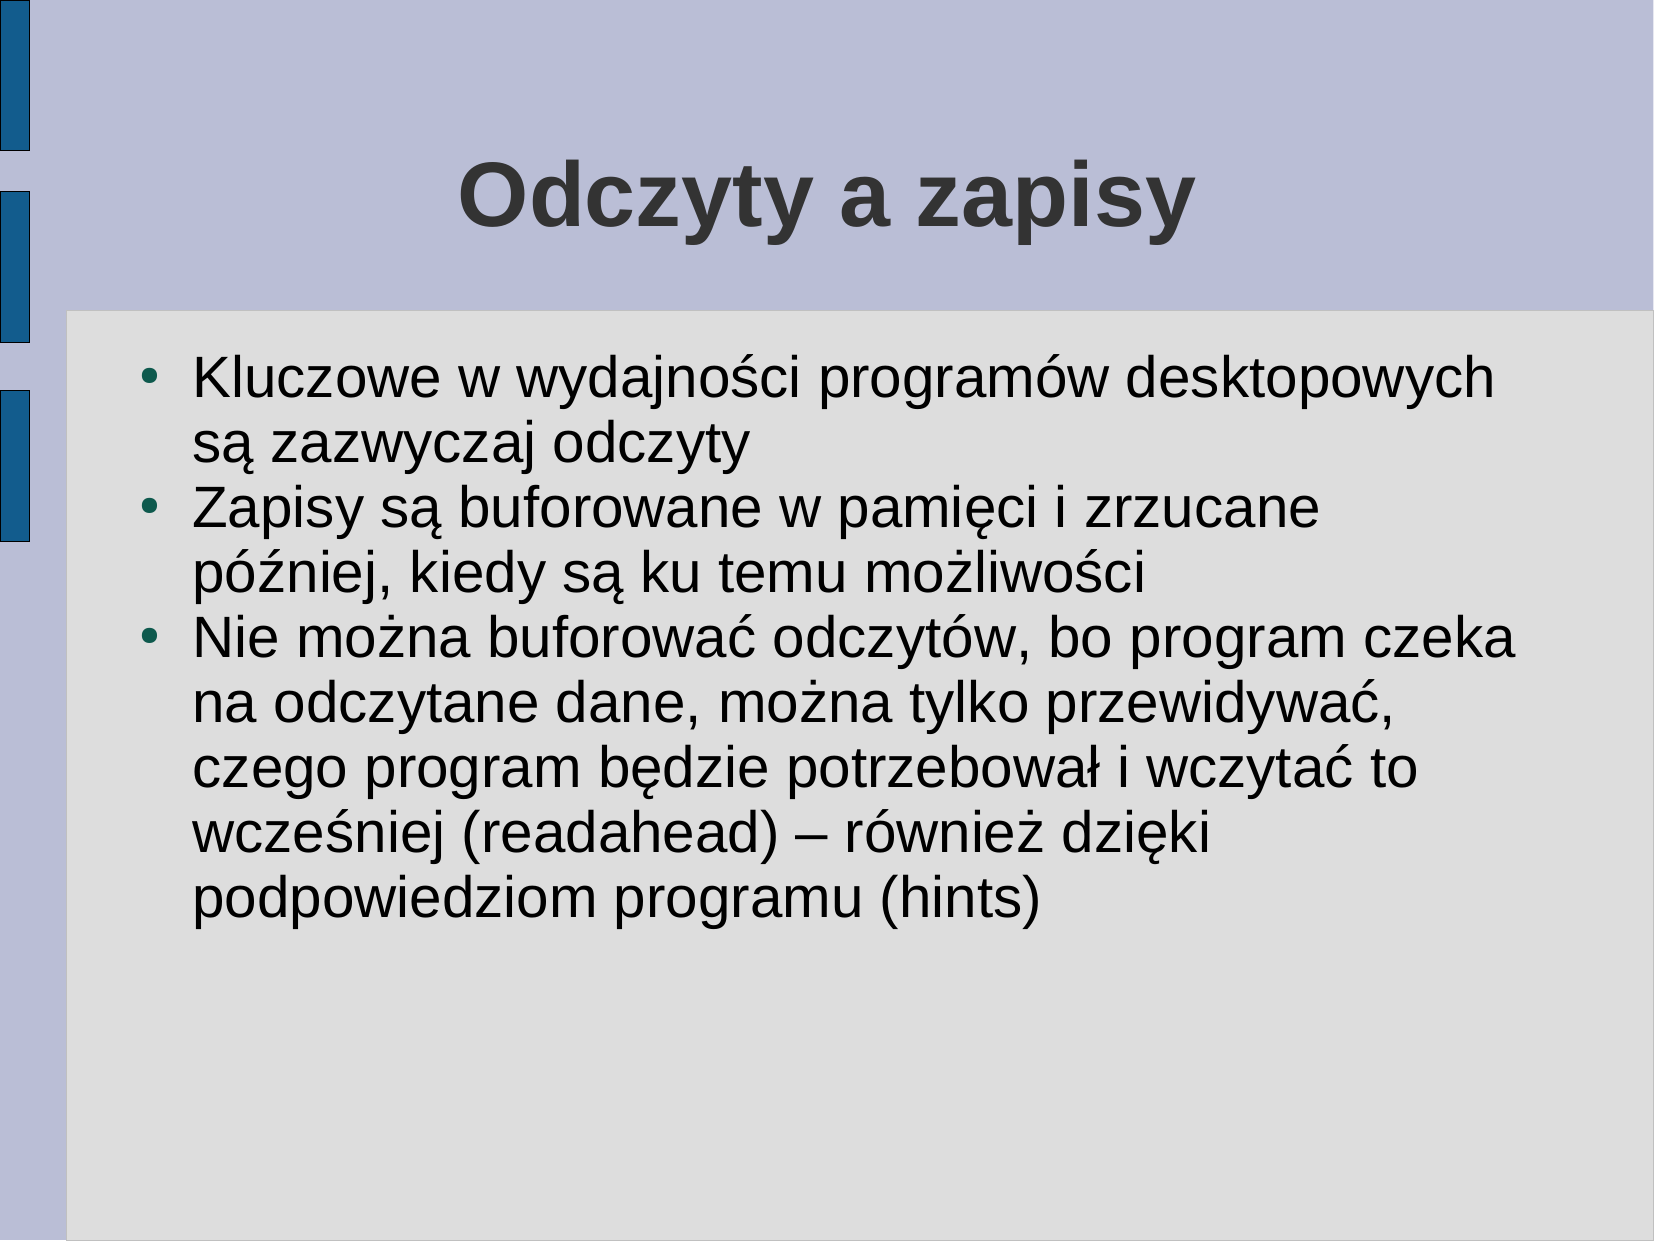

# Odczyty a zapisy
Kluczowe w wydajności programów desktopowych są zazwyczaj odczyty
Zapisy są buforowane w pamięci i zrzucane później, kiedy są ku temu możliwości
Nie można buforować odczytów, bo program czeka na odczytane dane, można tylko przewidywać, czego program będzie potrzebował i wczytać to wcześniej (readahead) – również dzięki podpowiedziom programu (hints)